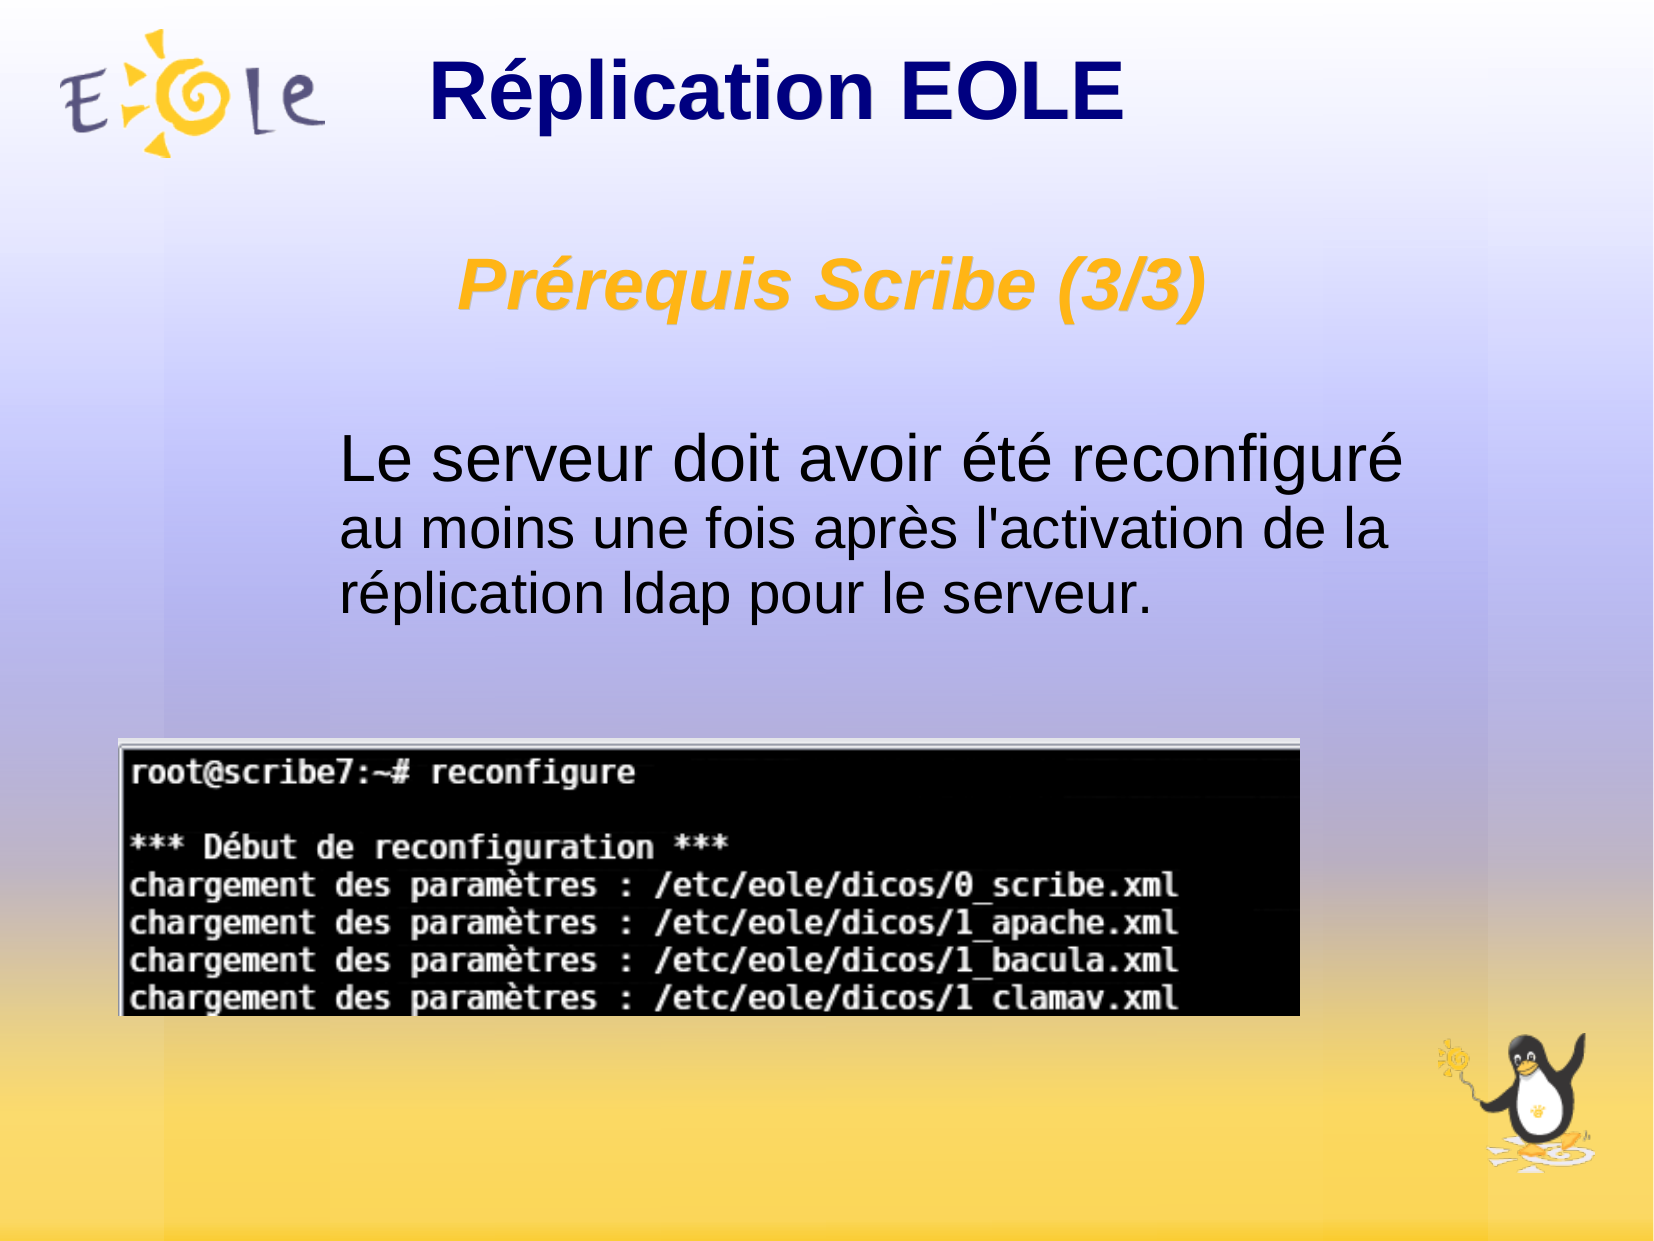

Réplication EOLE
Prérequis Scribe (3/3)
Le serveur doit avoir été reconfiguré
au moins une fois après l'activation de la
réplication ldap pour le serveur.